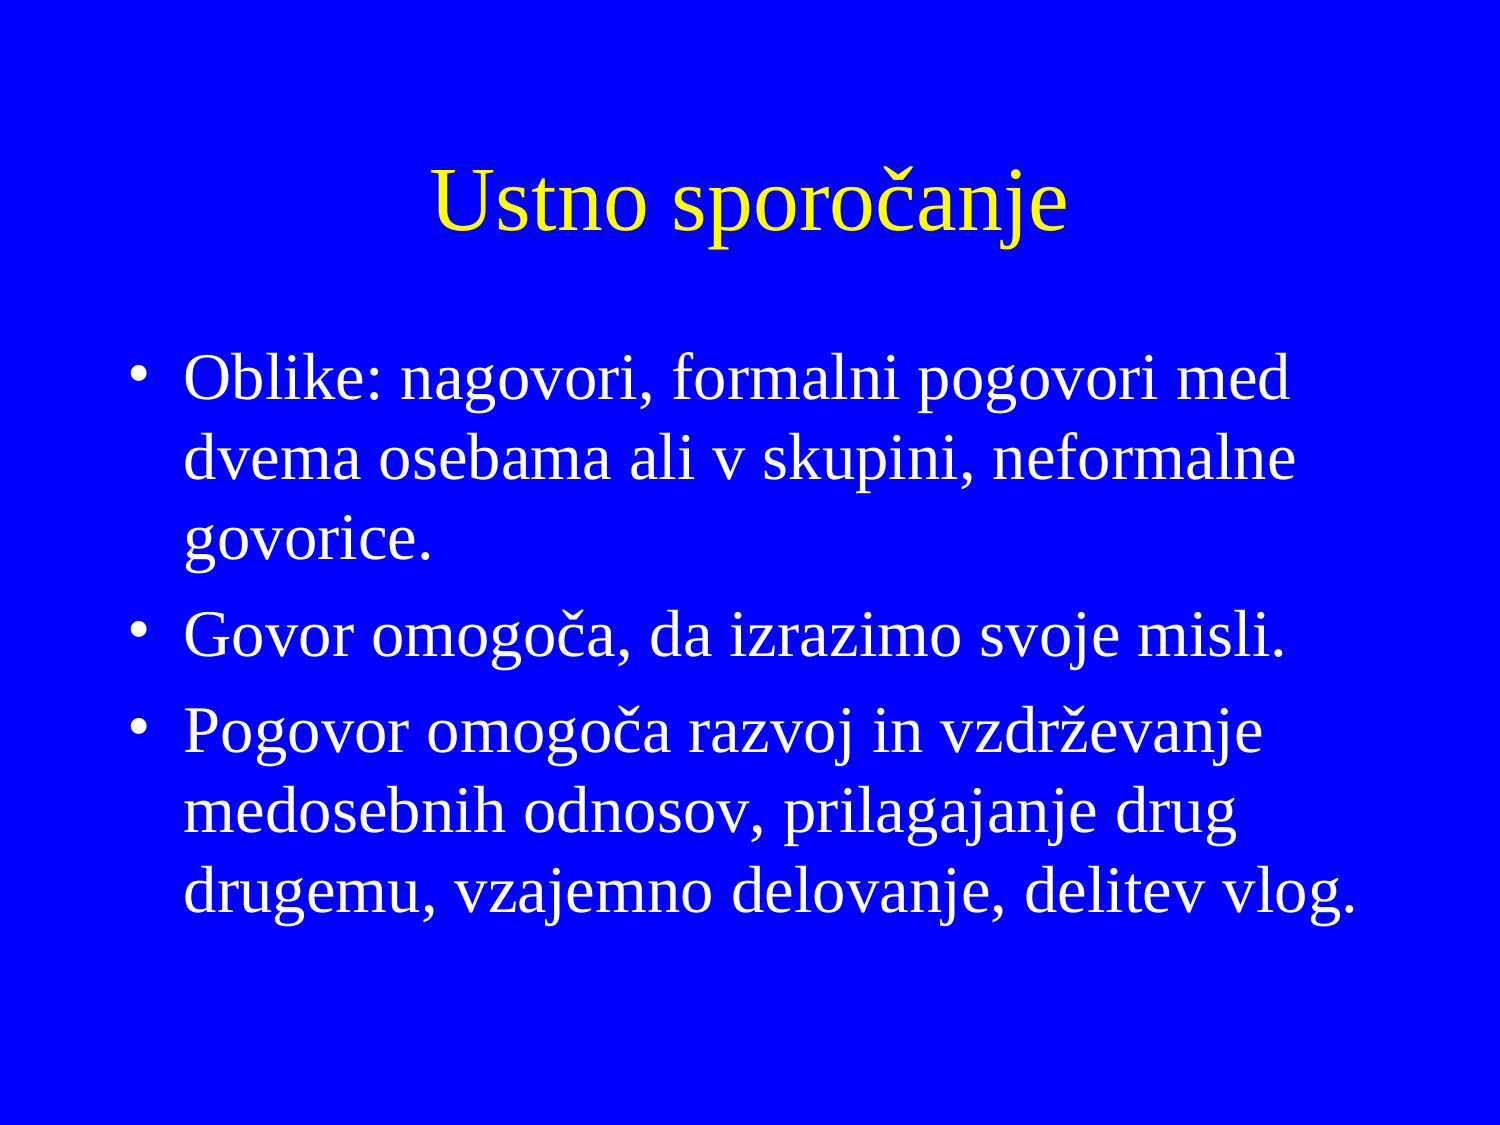

# Ustno sporočanje
Oblike: nagovori, formalni pogovori med dvema osebama ali v skupini, neformalne govorice.
Govor omogoča, da izrazimo svoje misli.
Pogovor omogoča razvoj in vzdrževanje medosebnih odnosov, prilagajanje drug drugemu, vzajemno delovanje, delitev vlog.